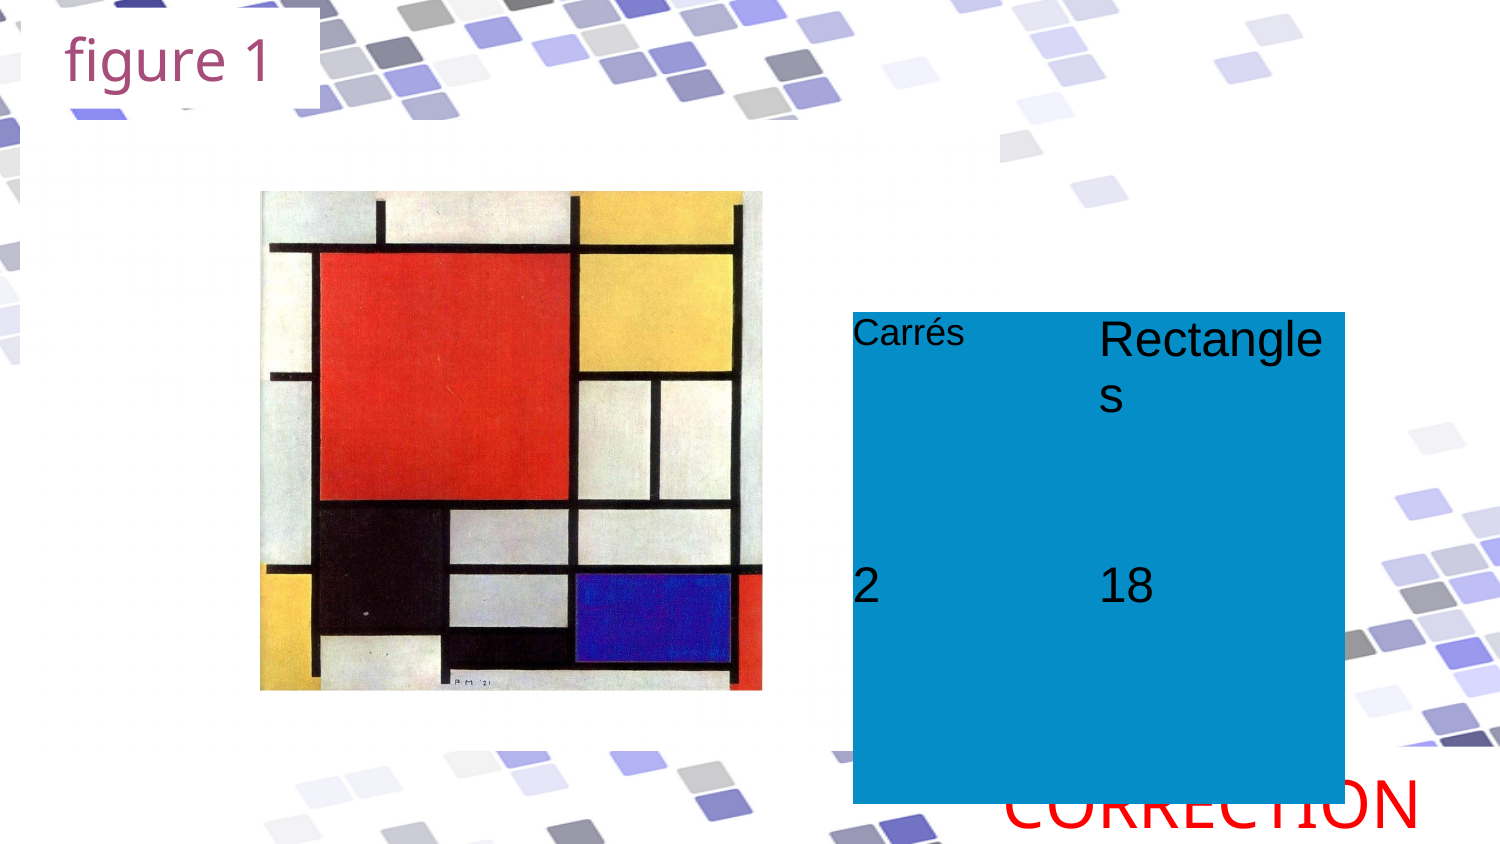

figure 1
Pour corriger votre page, copier / coller les images et le texte sur cette diapositive
| Carrés | Rectangles |
| --- | --- |
| 2 | 18 |
CORRECTION